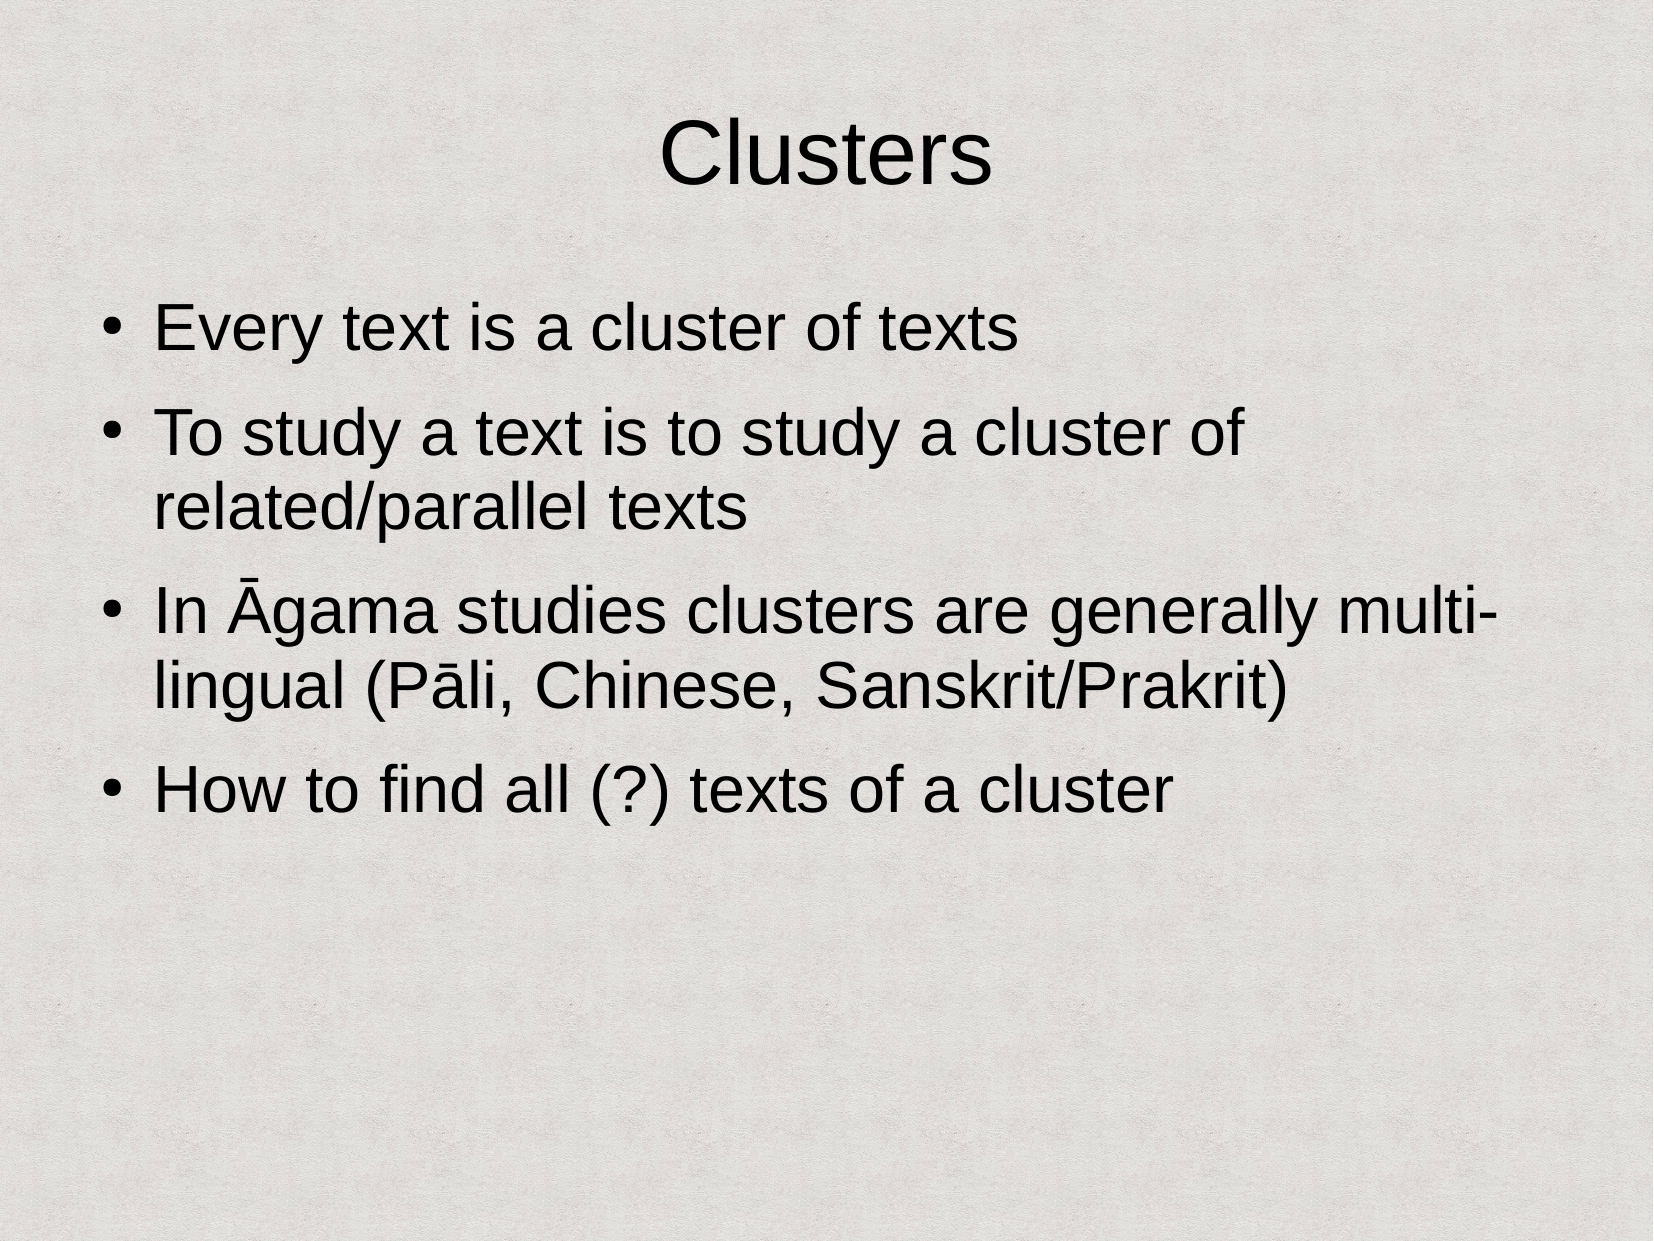

# Clusters
Every text is a cluster of texts
To study a text is to study a cluster of related/parallel texts
In Āgama studies clusters are generally multi-lingual (Pāli, Chinese, Sanskrit/Prakrit)
How to find all (?) texts of a cluster